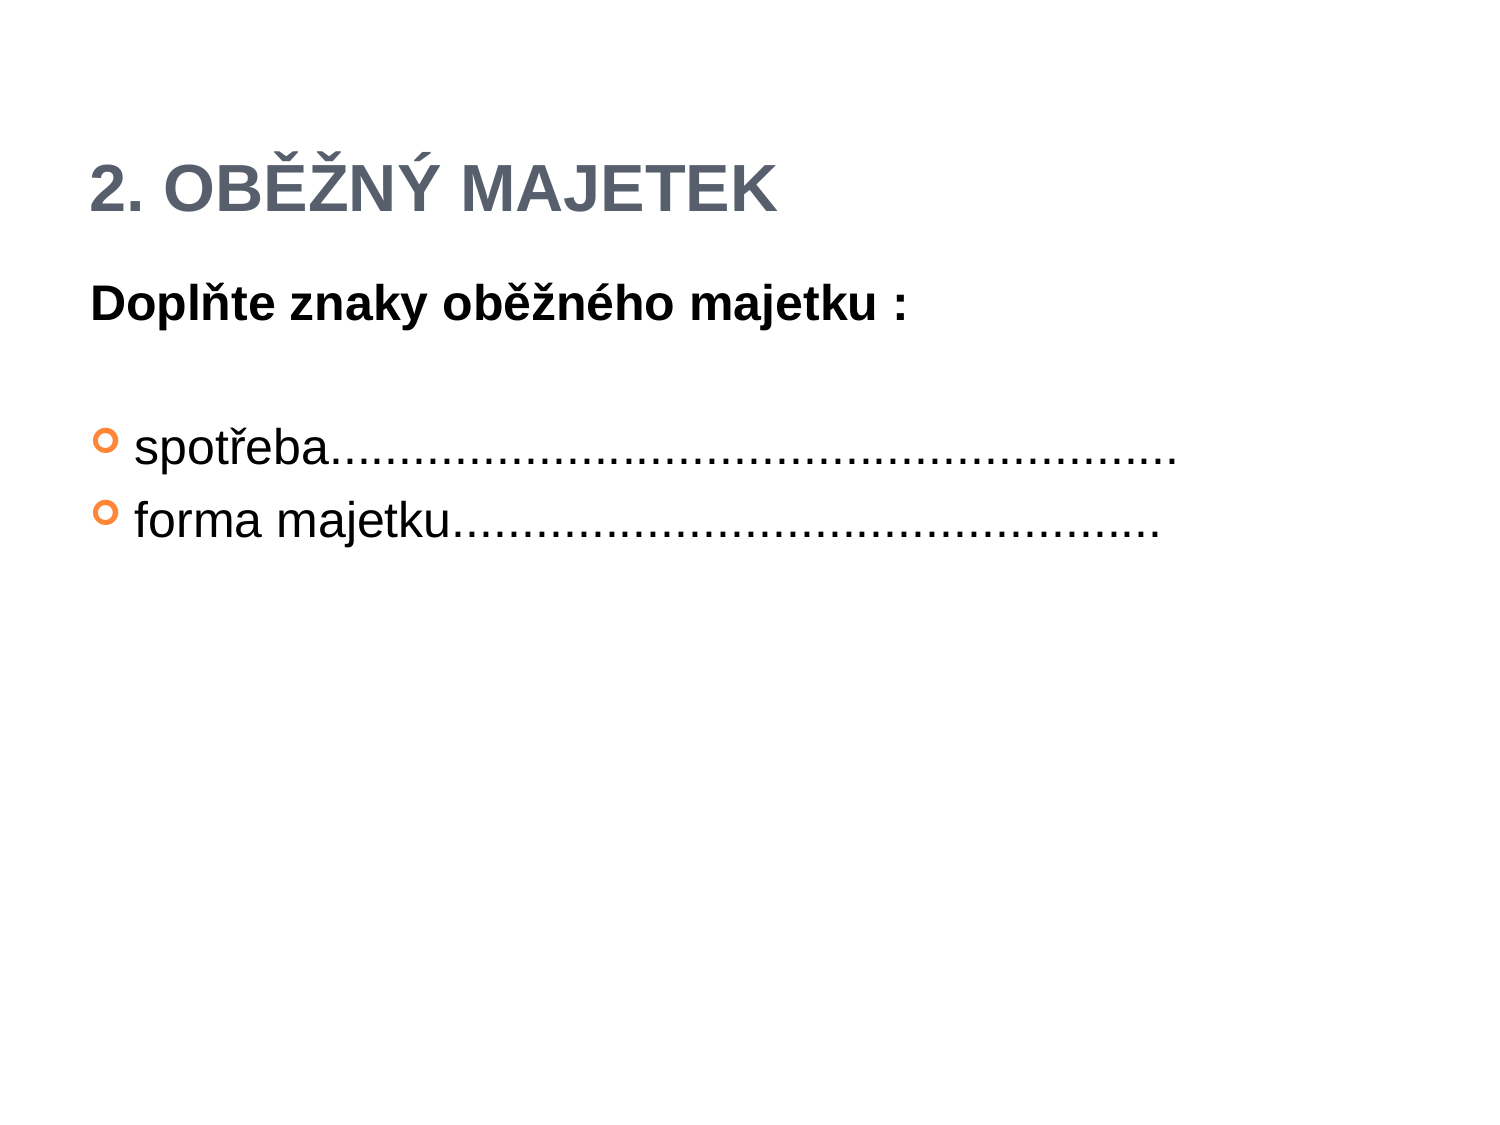

# 2. OBĚŽNÝ MAJETEK
Doplňte znaky oběžného majetku :
spotřeba.............................................................
forma majetku...................................................